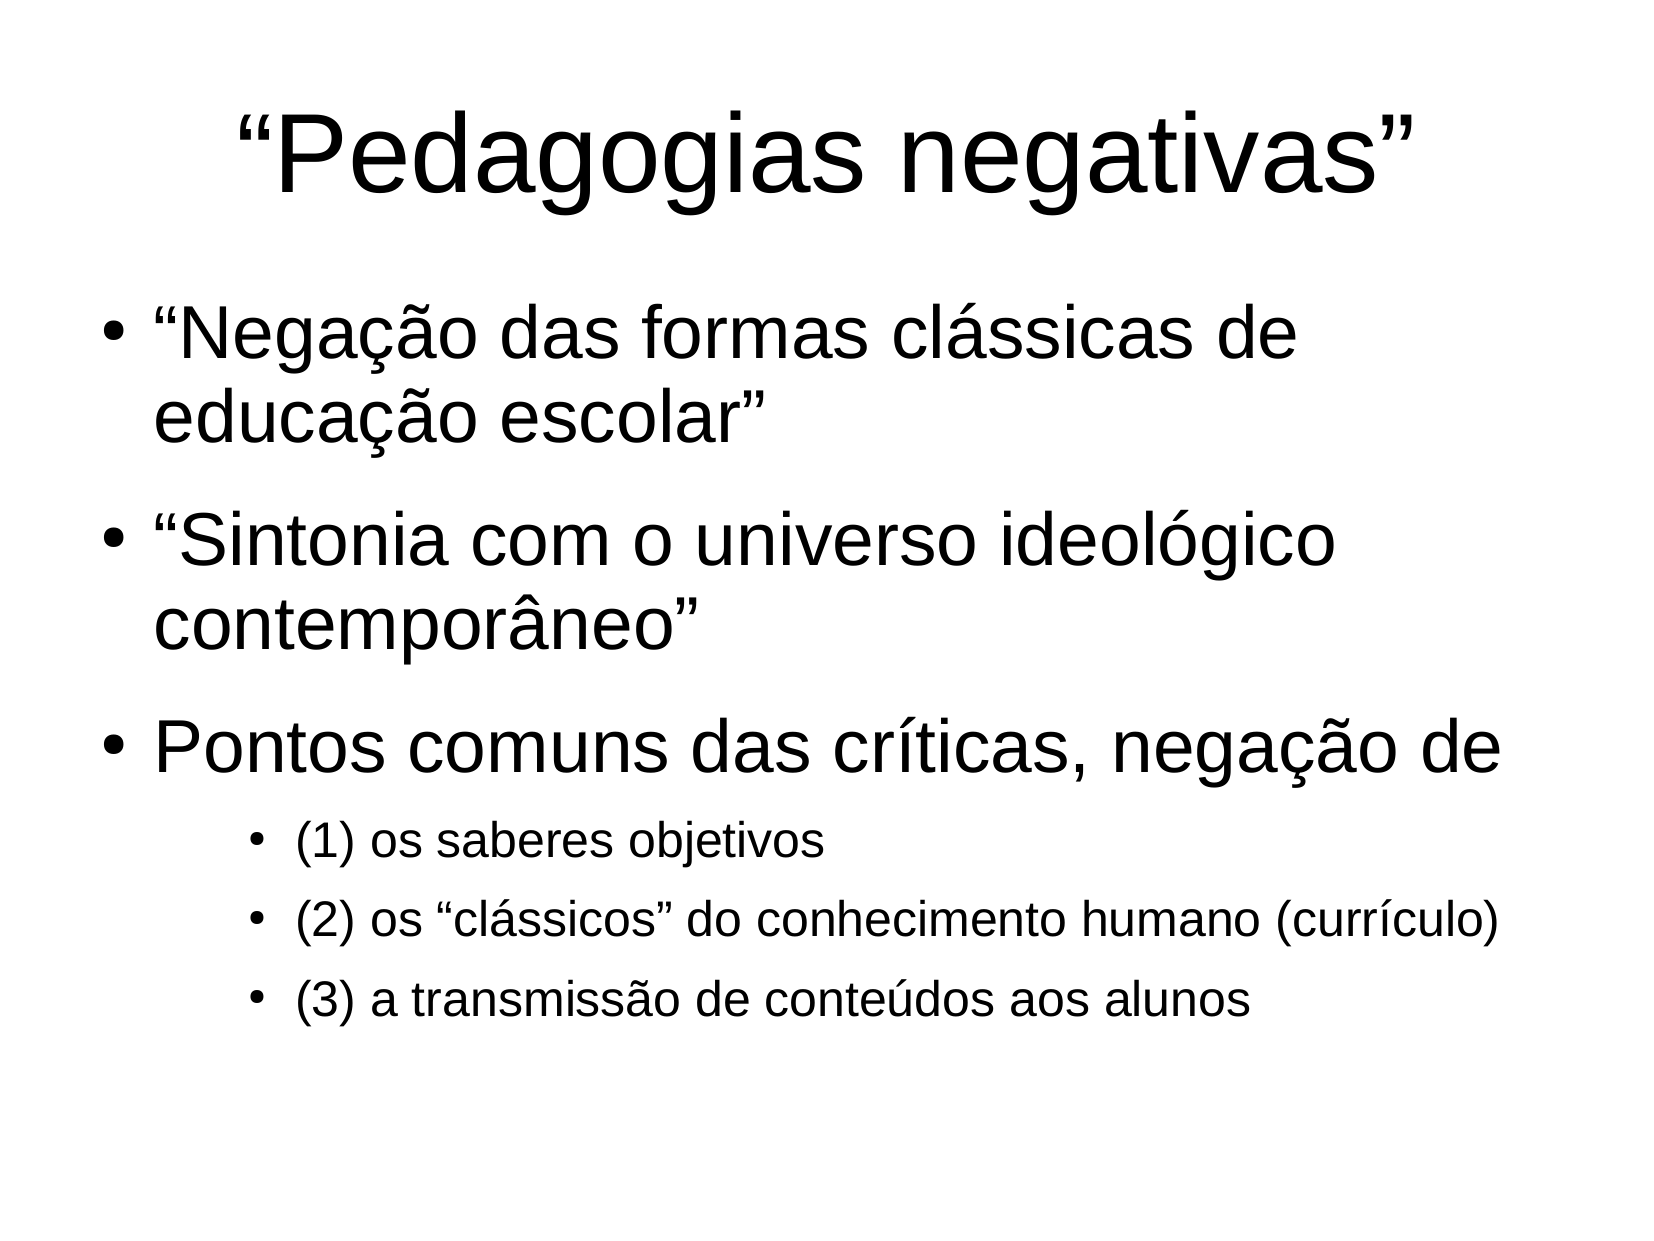

# “Pedagogias negativas”
“Negação das formas clássicas de educação escolar”
“Sintonia com o universo ideológico contemporâneo”
Pontos comuns das críticas, negação de
(1) os saberes objetivos
(2) os “clássicos” do conhecimento humano (currículo)
(3) a transmissão de conteúdos aos alunos